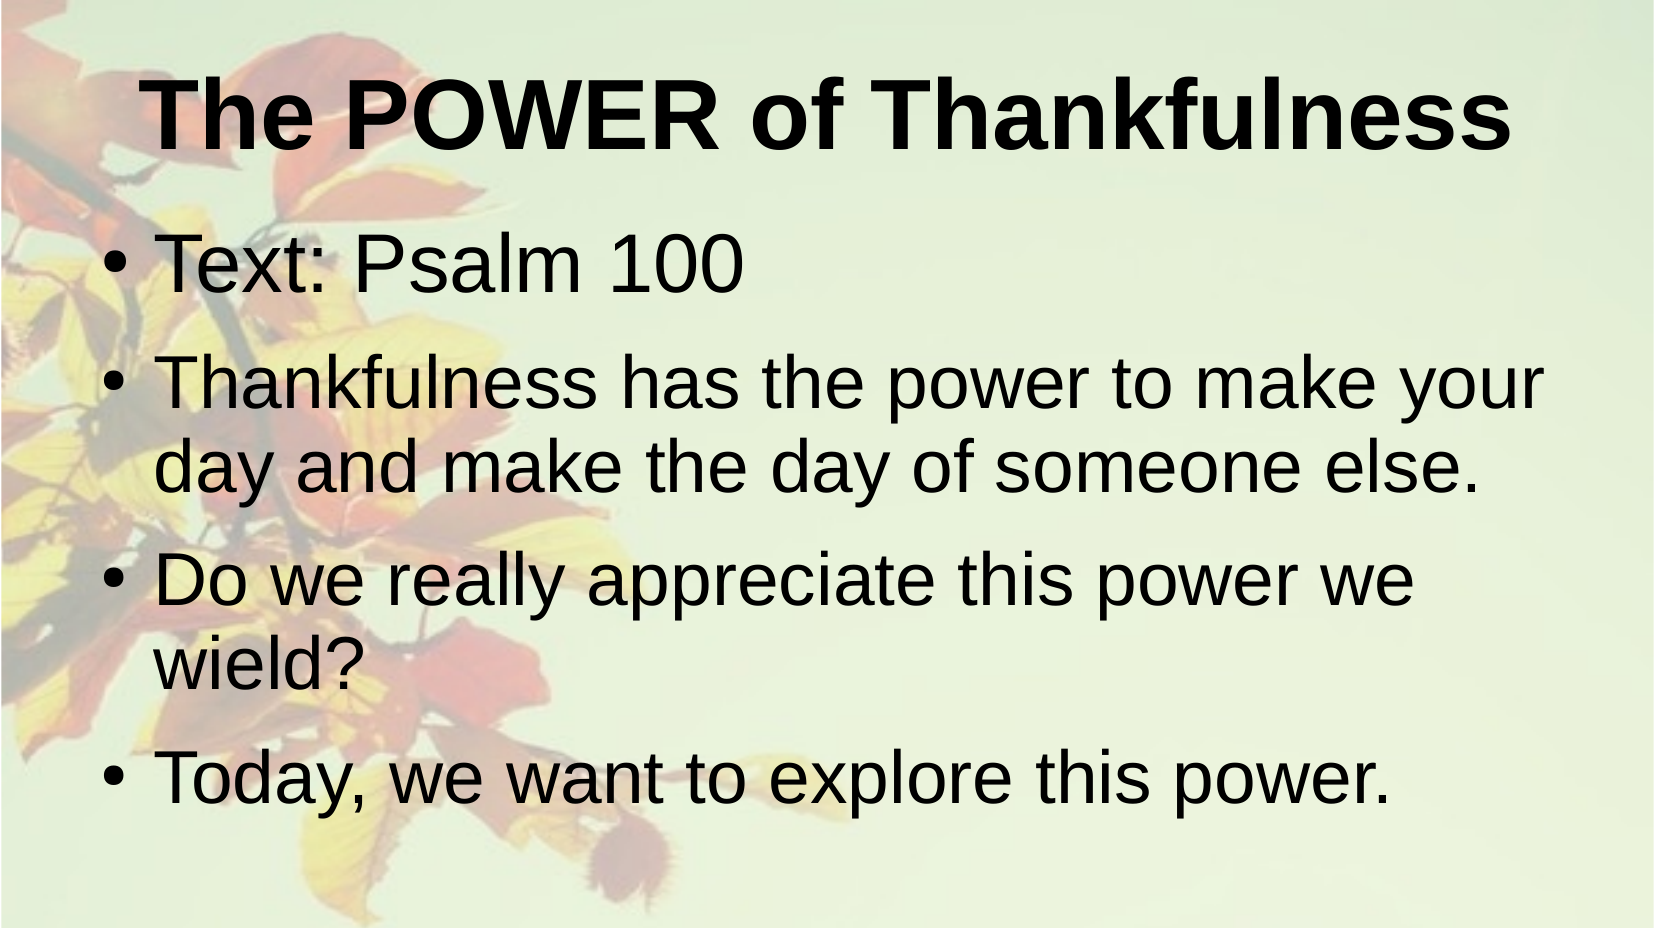

# The POWER of Thankfulness
Text: Psalm 100
Thankfulness has the power to make your day and make the day of someone else.
Do we really appreciate this power we wield?
Today, we want to explore this power.